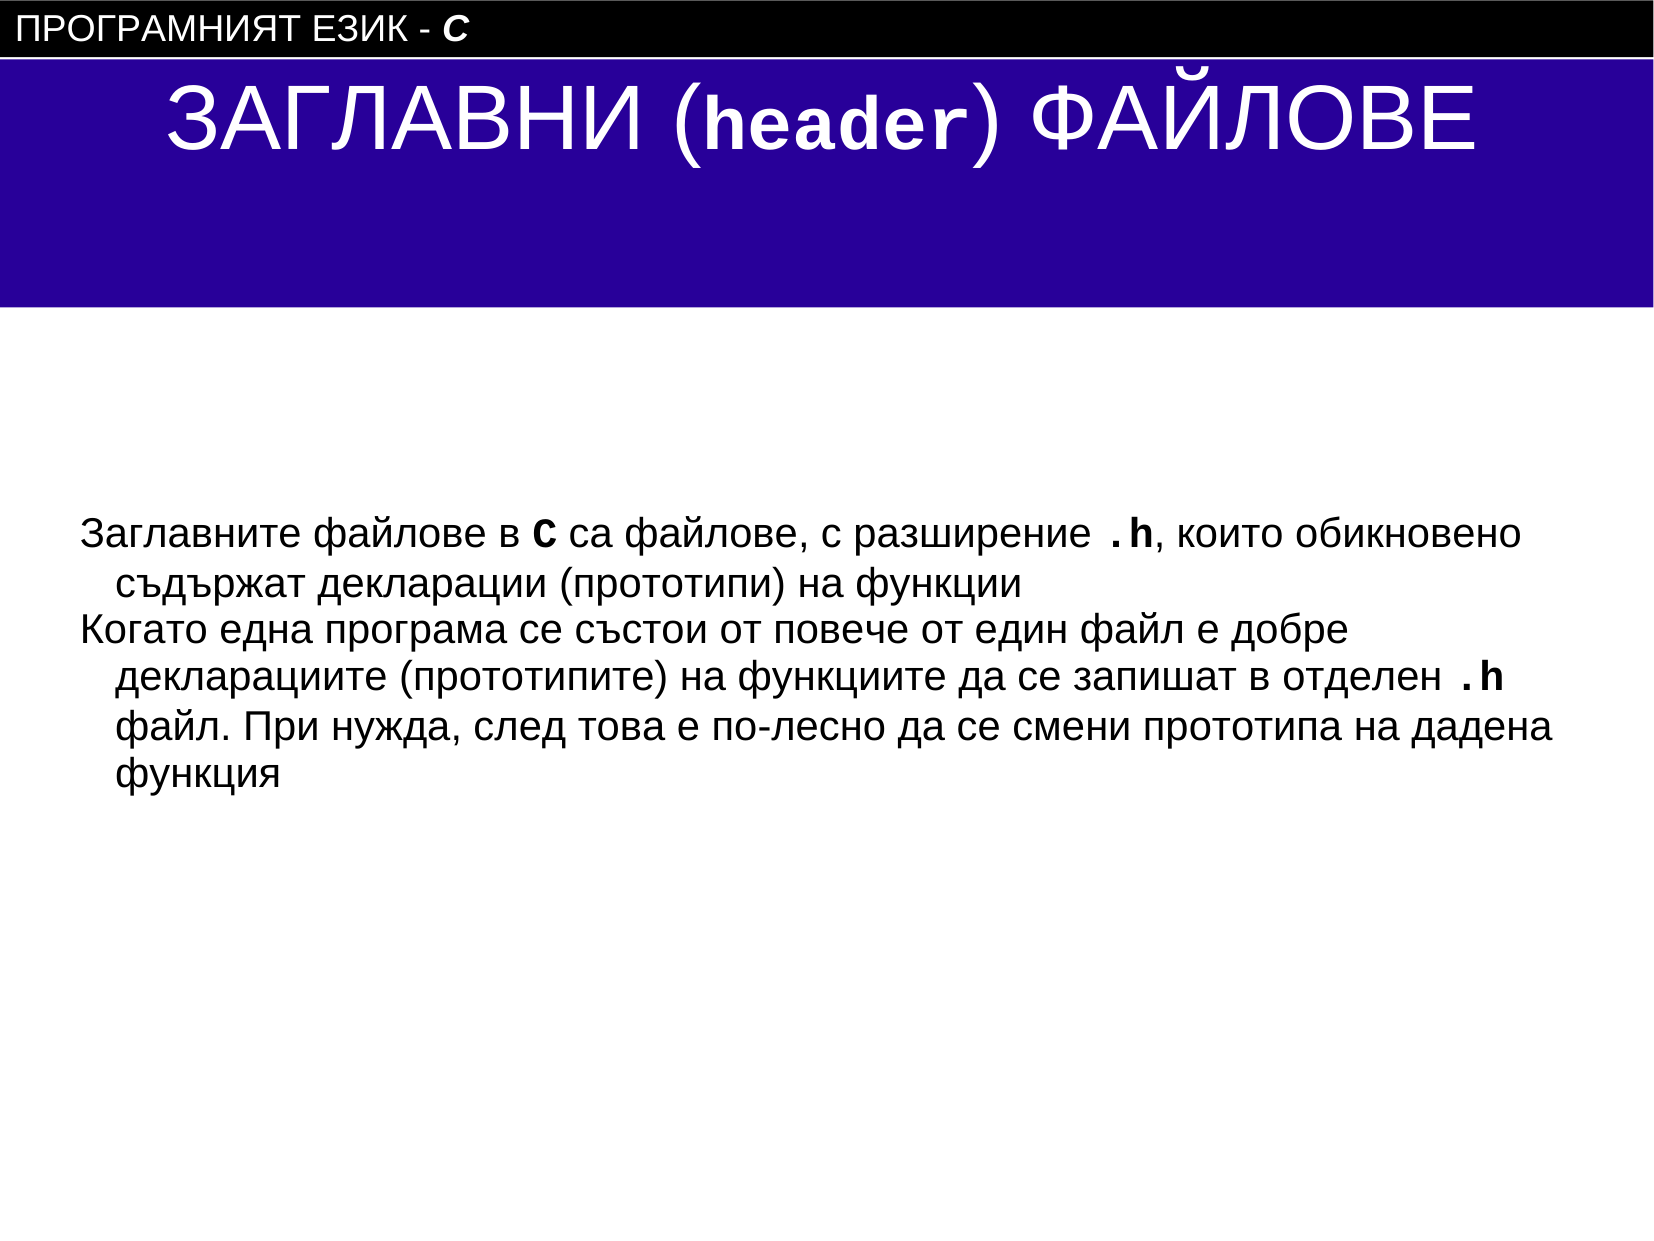

ПРОГРАМНИЯT ЕЗИК - С
	 ЗАГЛАВНИ (header) ФАЙЛОВЕ
Заглавните файлове в C са файлове, с разширение .h, които обикновено съдържат декларации (прототипи) на функции
Когато една програма се състои от повече от един файл е добре декларациите (прототипите) на функциите да се запишат в отделен .h файл. При нужда, след това е по-лесно да се смени прототипа на дадена функция